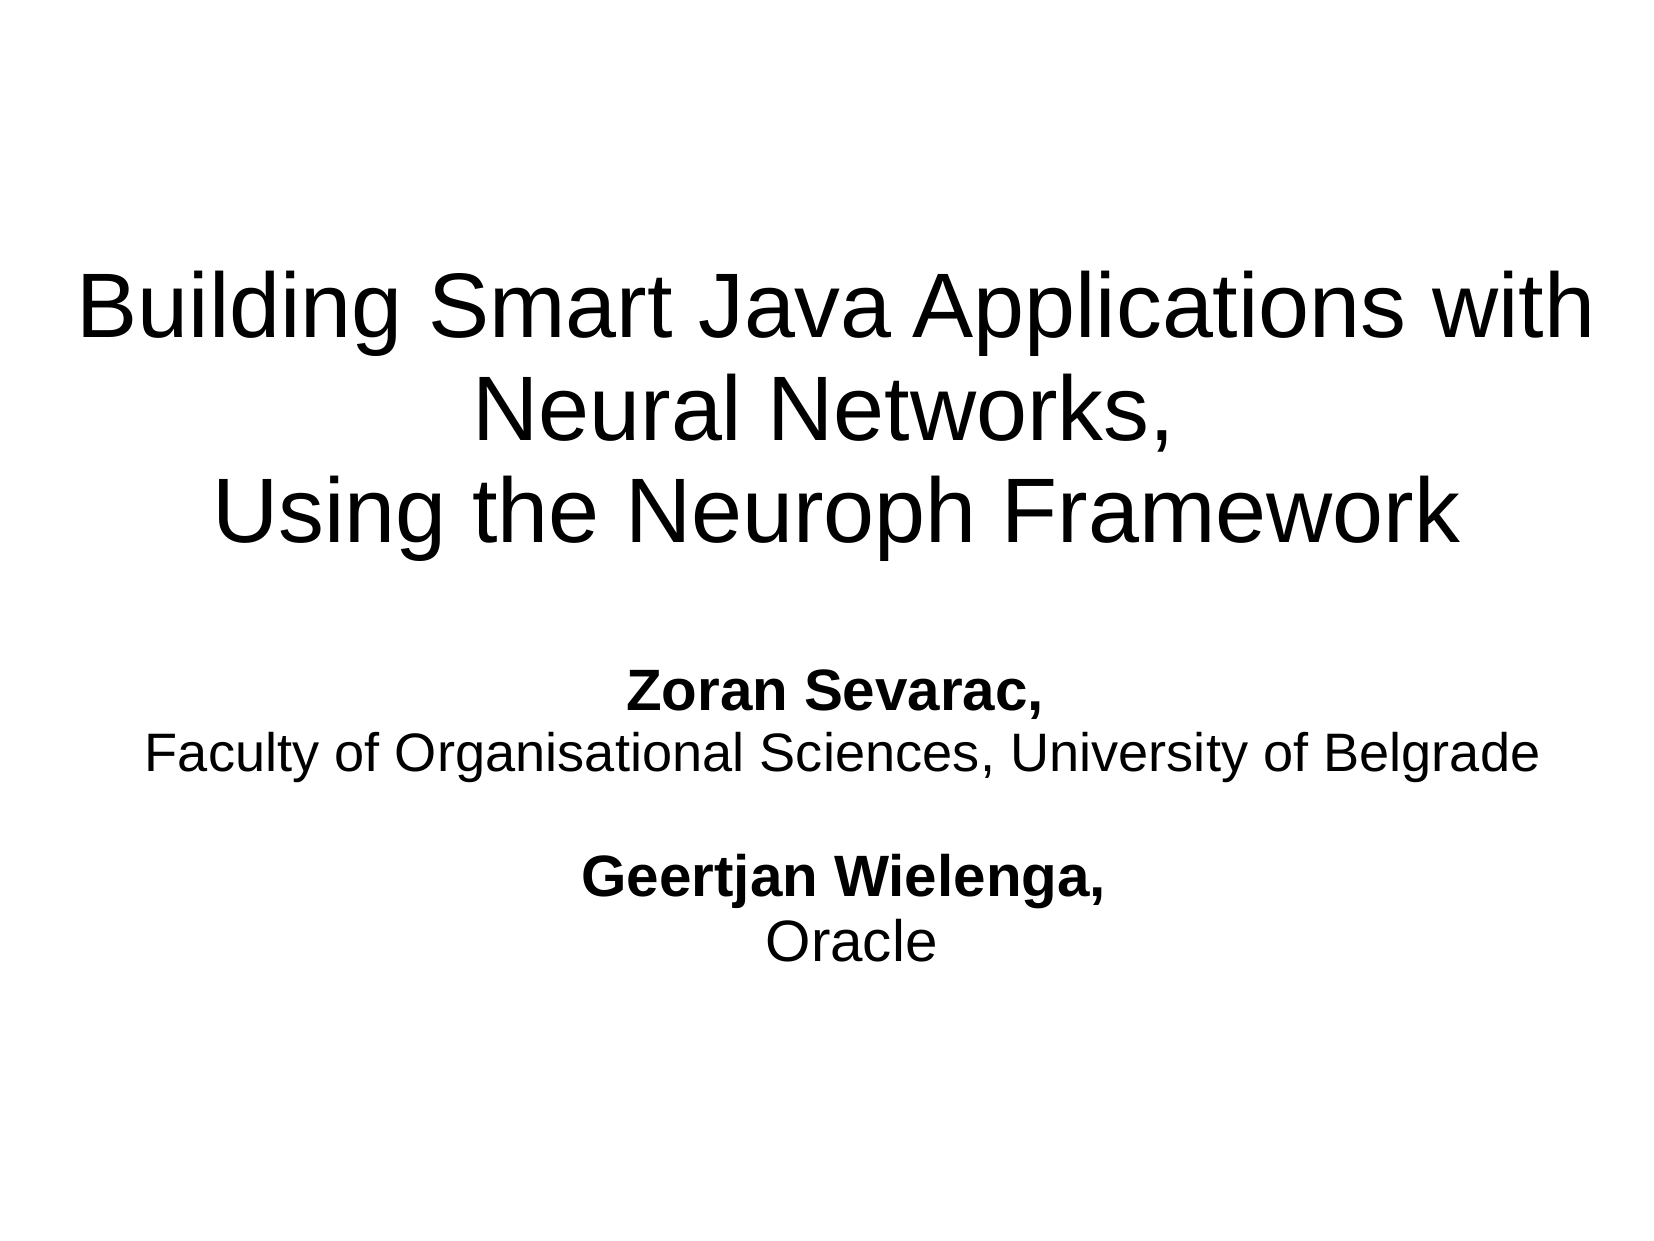

Building Smart Java Applications with Neural Networks,
Using the Neuroph Framework
Zoran Sevarac,
Faculty of Organisational Sciences, University of Belgrade
Geertjan Wielenga,
 Oracle